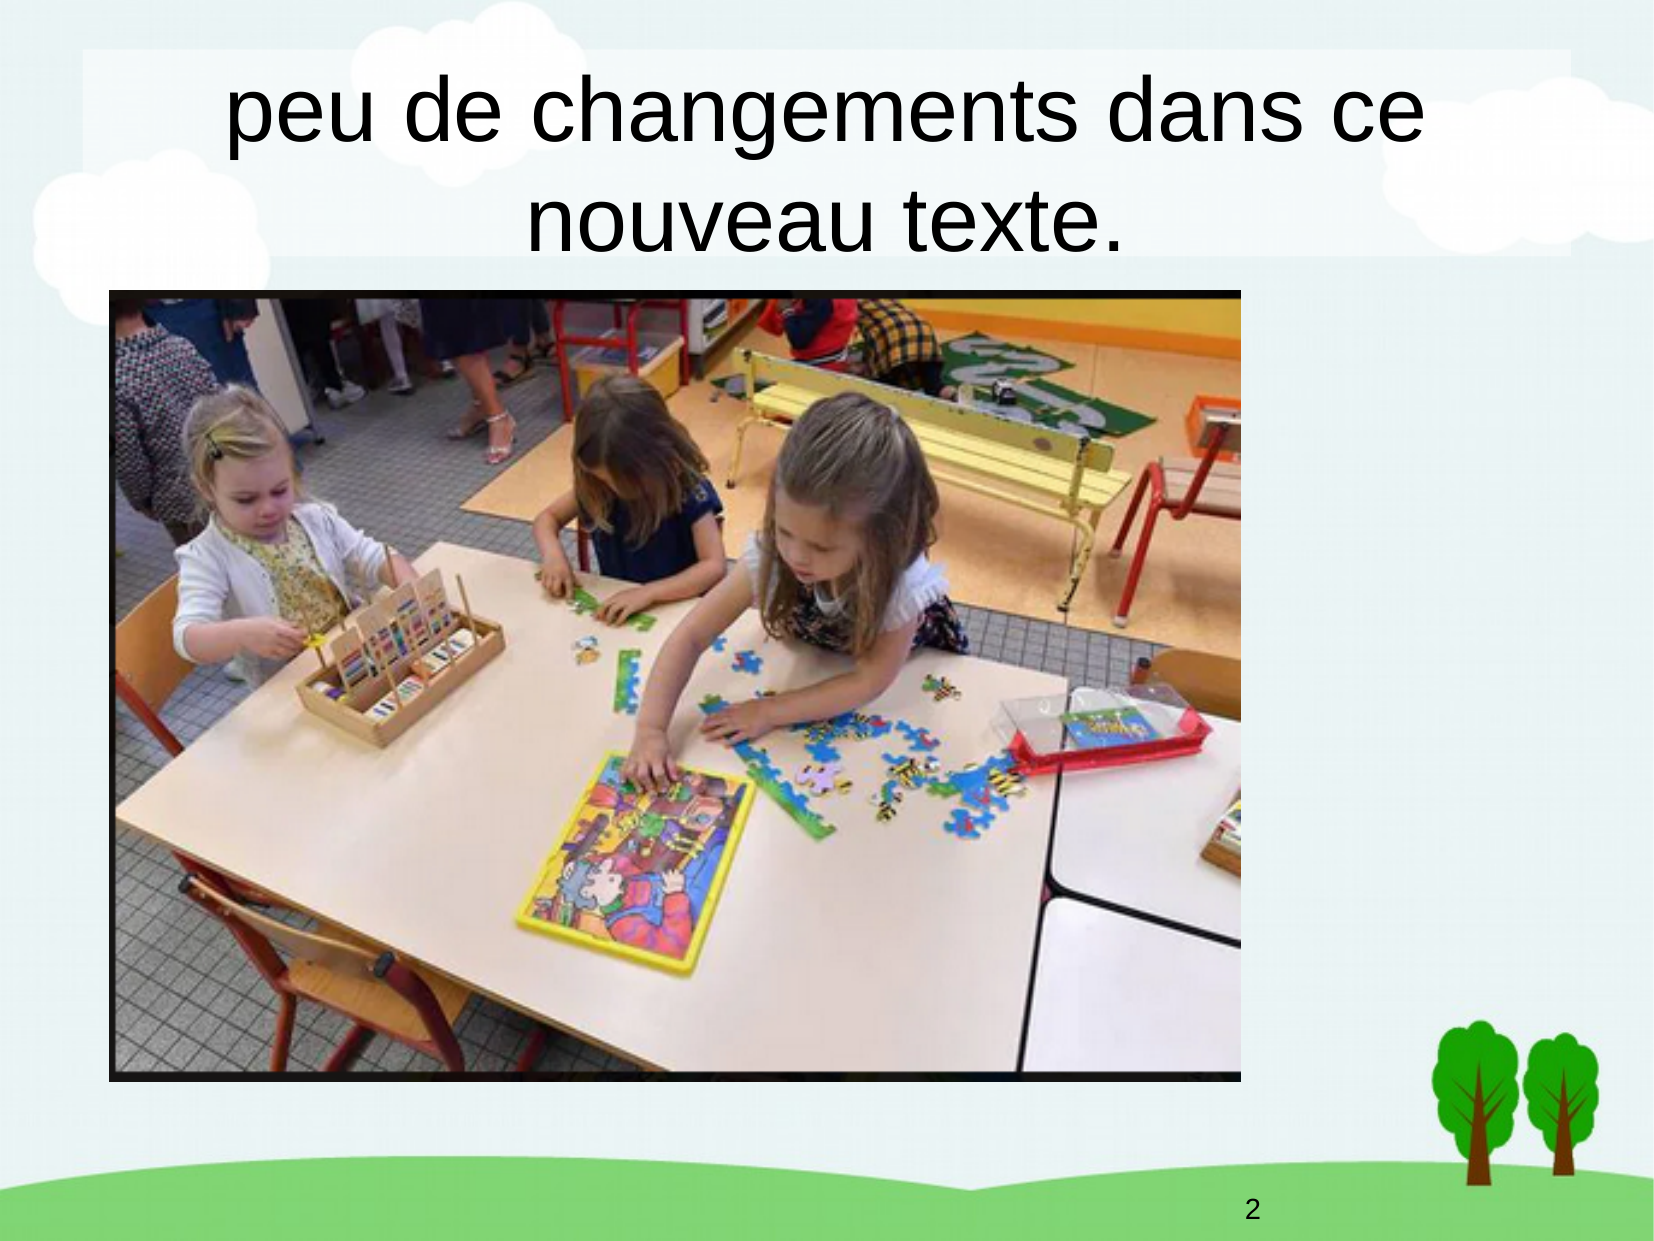

# peu de changements dans ce nouveau texte.